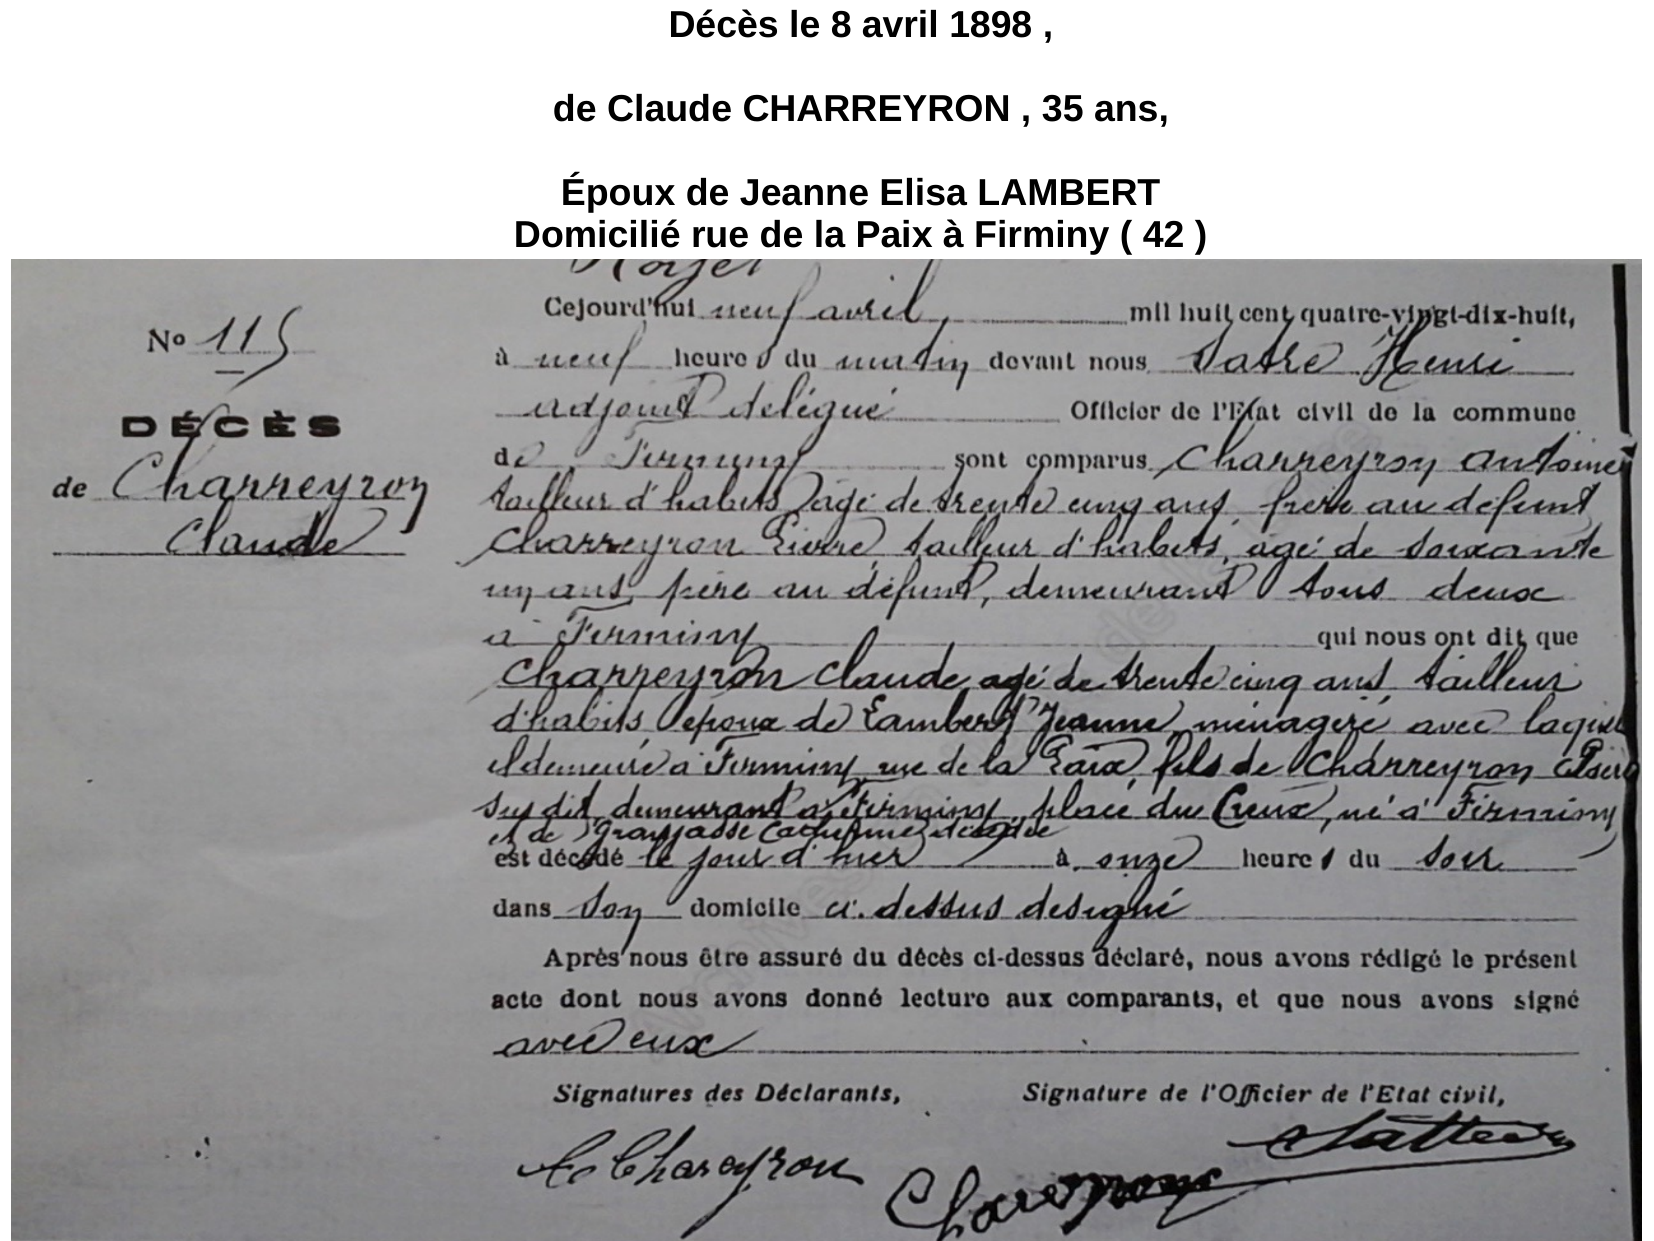

Décès le 8 avril 1898 ,
 de Claude CHARREYRON , 35 ans,
Époux de Jeanne Elisa LAMBERT
Domicilié rue de la Paix à Firminy ( 42 )